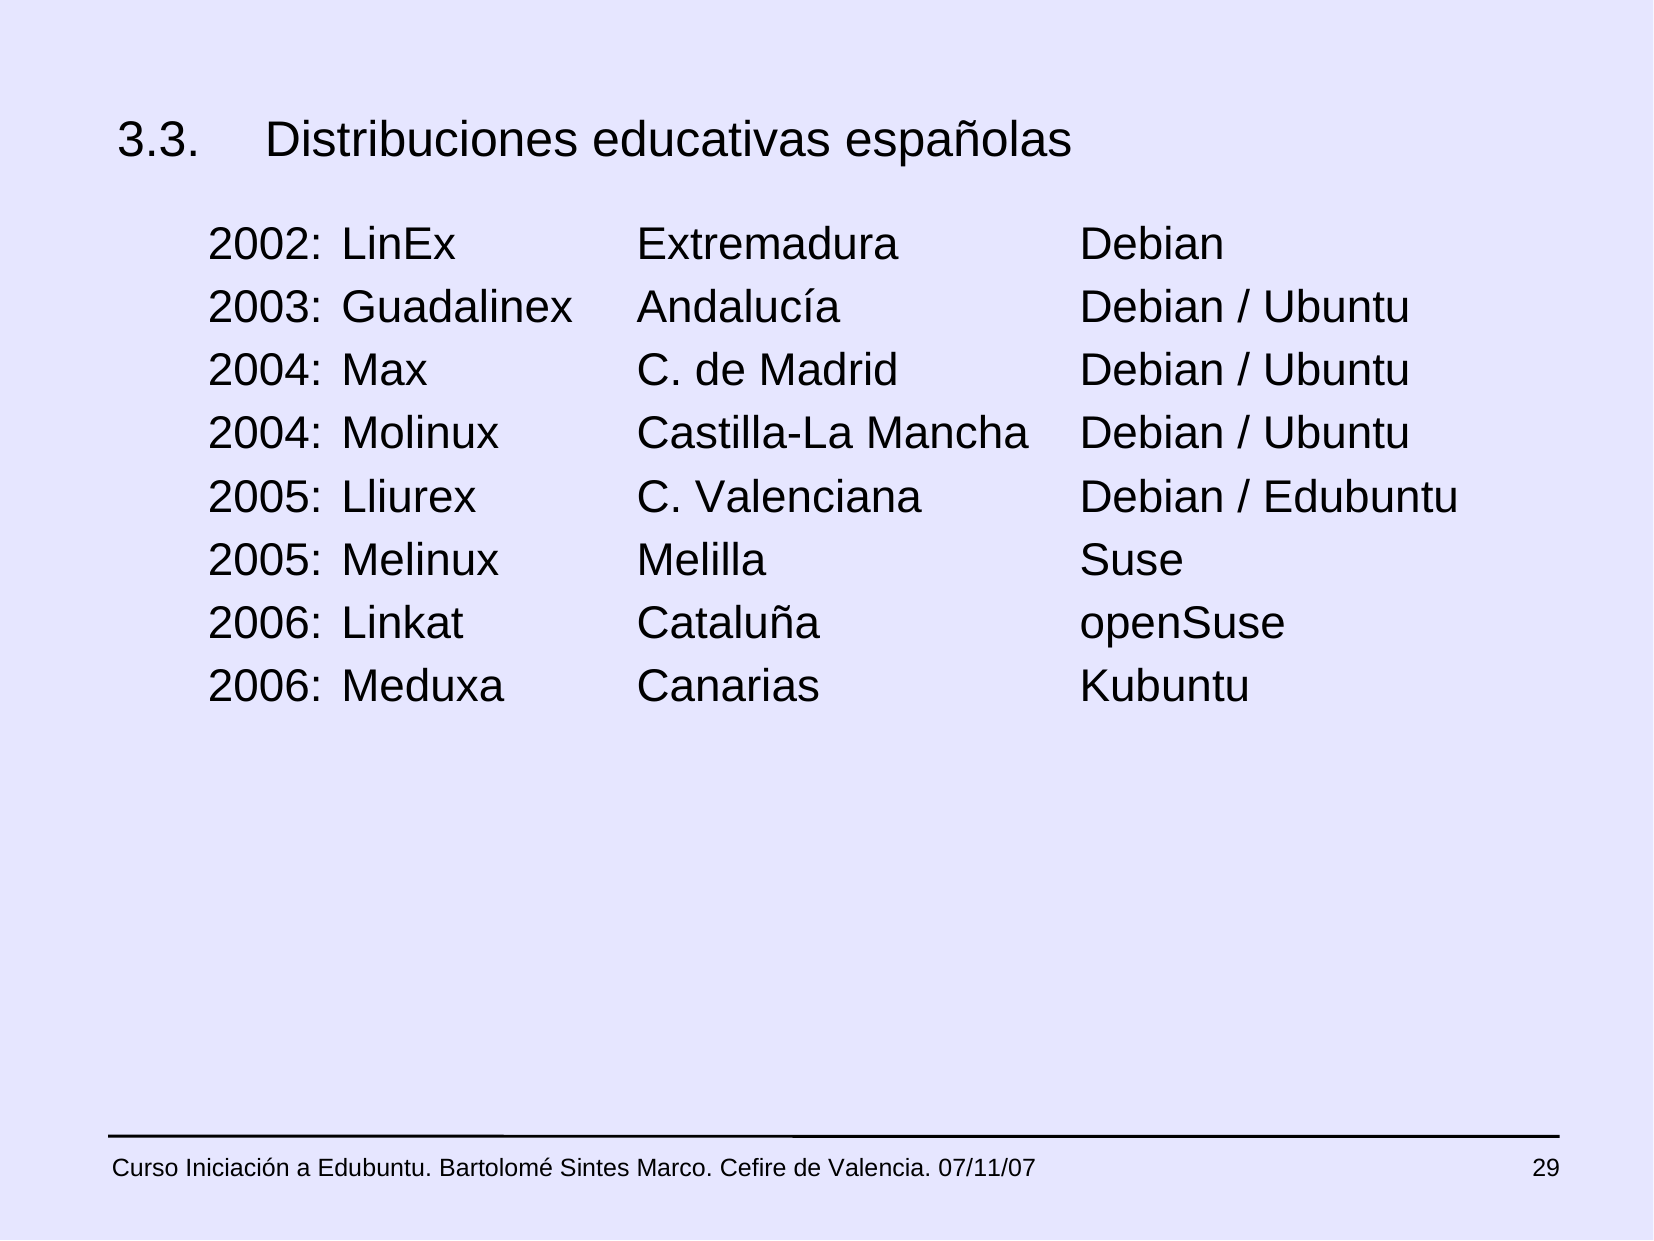

3.3.	Distribuciones educativas españolas
2002:	LinEx 			Extremadura			Debian
2003:	Guadalinex 	Andalucía				Debian / Ubuntu
2004:	Max 			C. de Madrid			Debian / Ubuntu
2004:	Molinux 		Castilla-La Mancha	Debian / Ubuntu
2005:	Lliurex			C. Valenciana			Debian / Edubuntu
2005:	Melinux		Melilla					Suse
2006:	Linkat 			Cataluña				openSuse
2006:	Meduxa		Canarias				Kubuntu